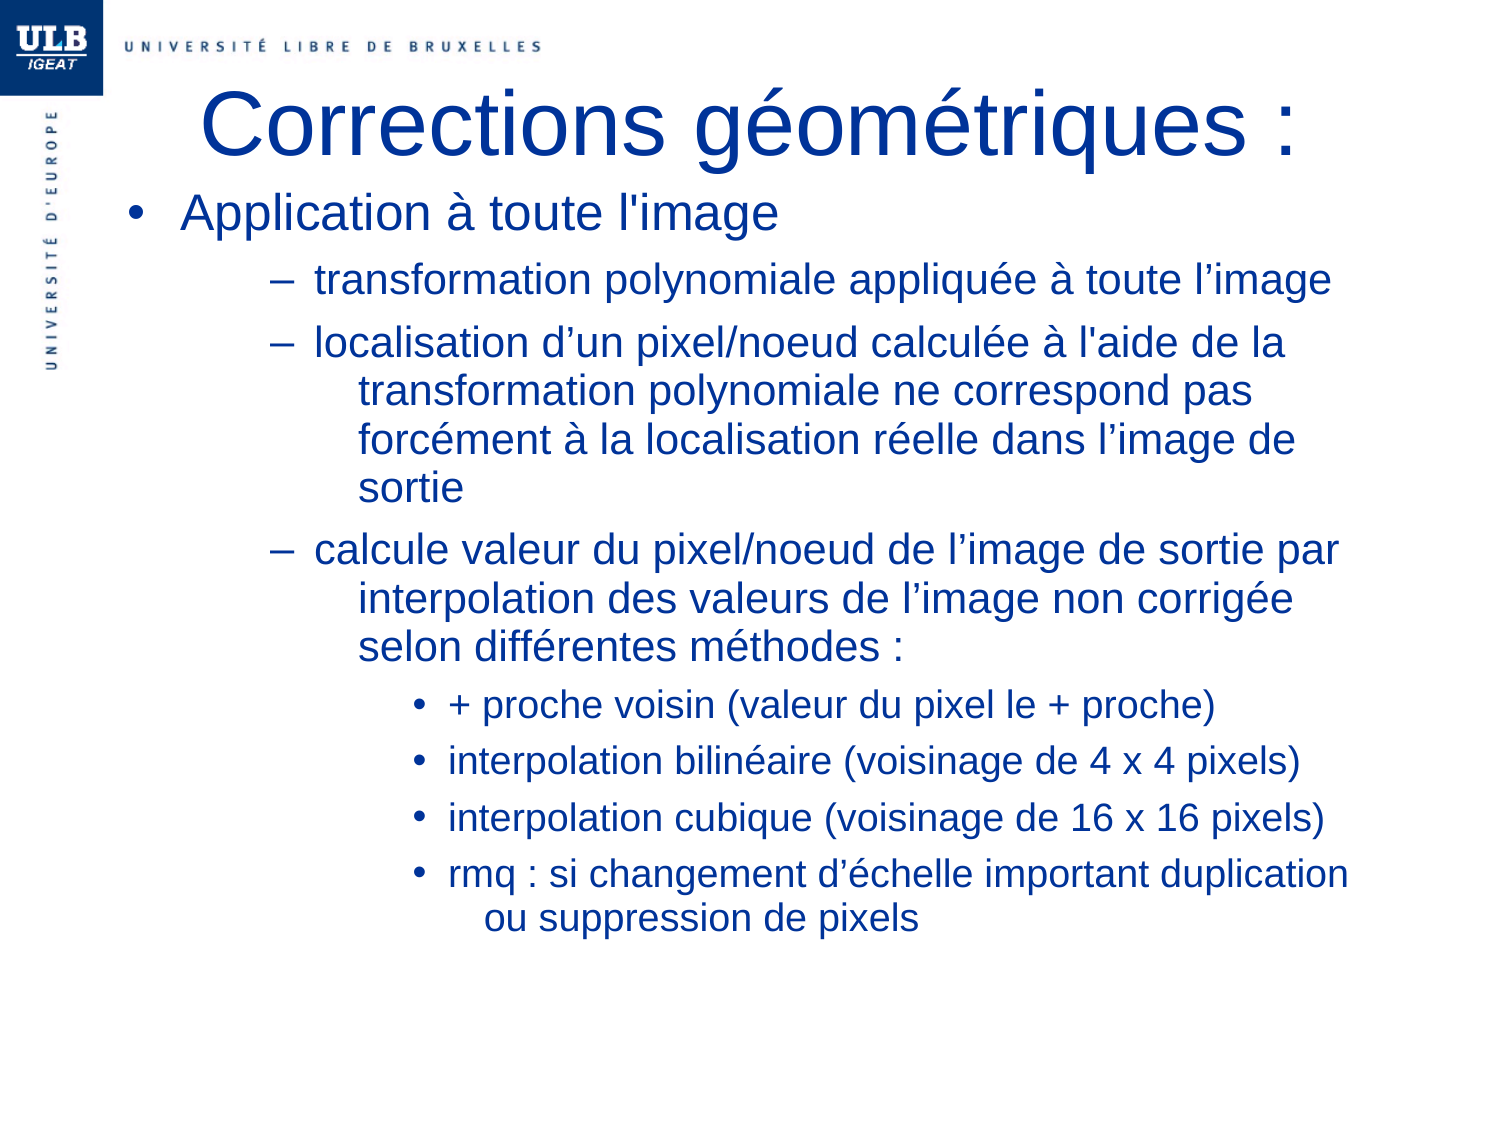

# Corrections géométriques :
Application à toute l'image
transformation polynomiale appliquée à toute l’image
localisation d’un pixel/noeud calculée à l'aide de la transformation polynomiale ne correspond pas forcément à la localisation réelle dans l’image de sortie
calcule valeur du pixel/noeud de l’image de sortie par interpolation des valeurs de l’image non corrigée selon différentes méthodes :
+ proche voisin (valeur du pixel le + proche)‏
interpolation bilinéaire (voisinage de 4 x 4 pixels)‏
interpolation cubique (voisinage de 16 x 16 pixels)‏
rmq : si changement d’échelle important duplication ou suppression de pixels